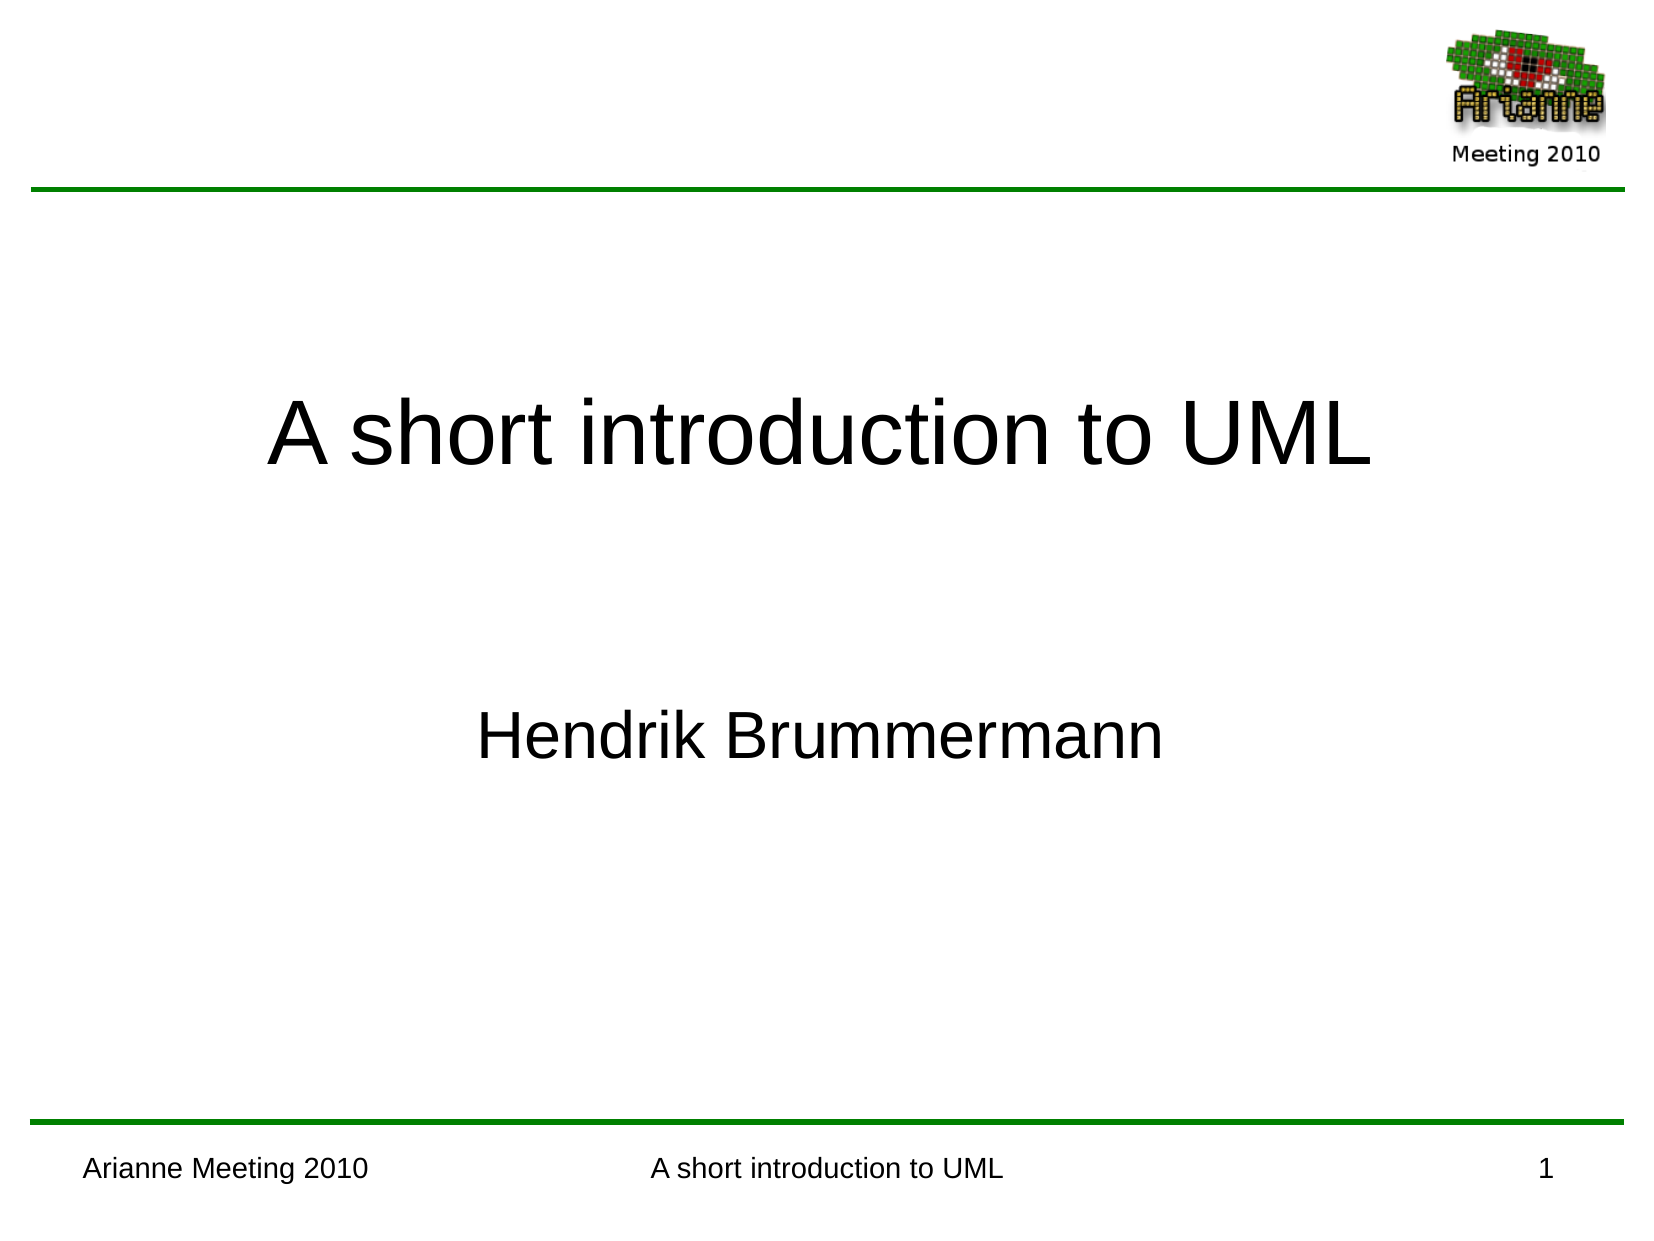

# A short introduction to UML
Hendrik Brummermann
2010-03-13
A short introduction to UML
1